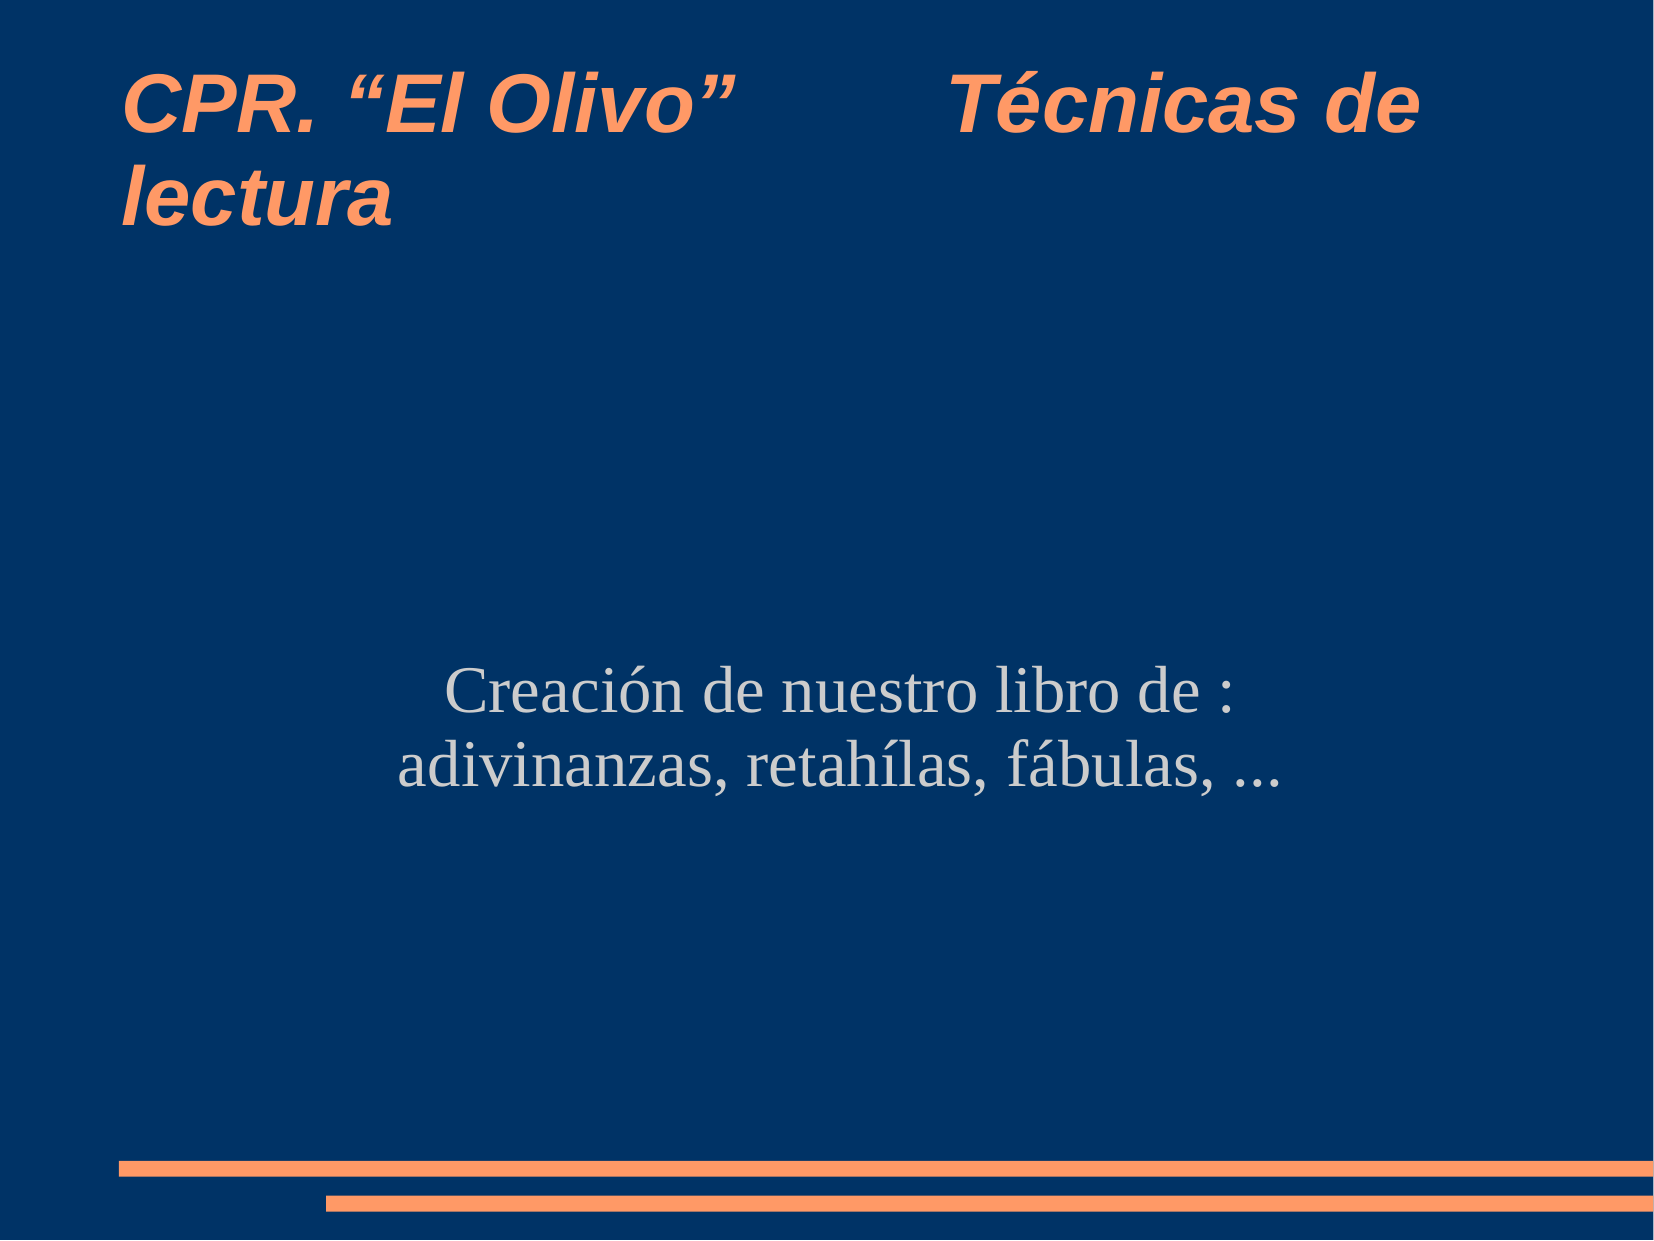

# CPR. “El Olivo” Técnicas de lectura
Creación de nuestro libro de :
adivinanzas, retahílas, fábulas, ...